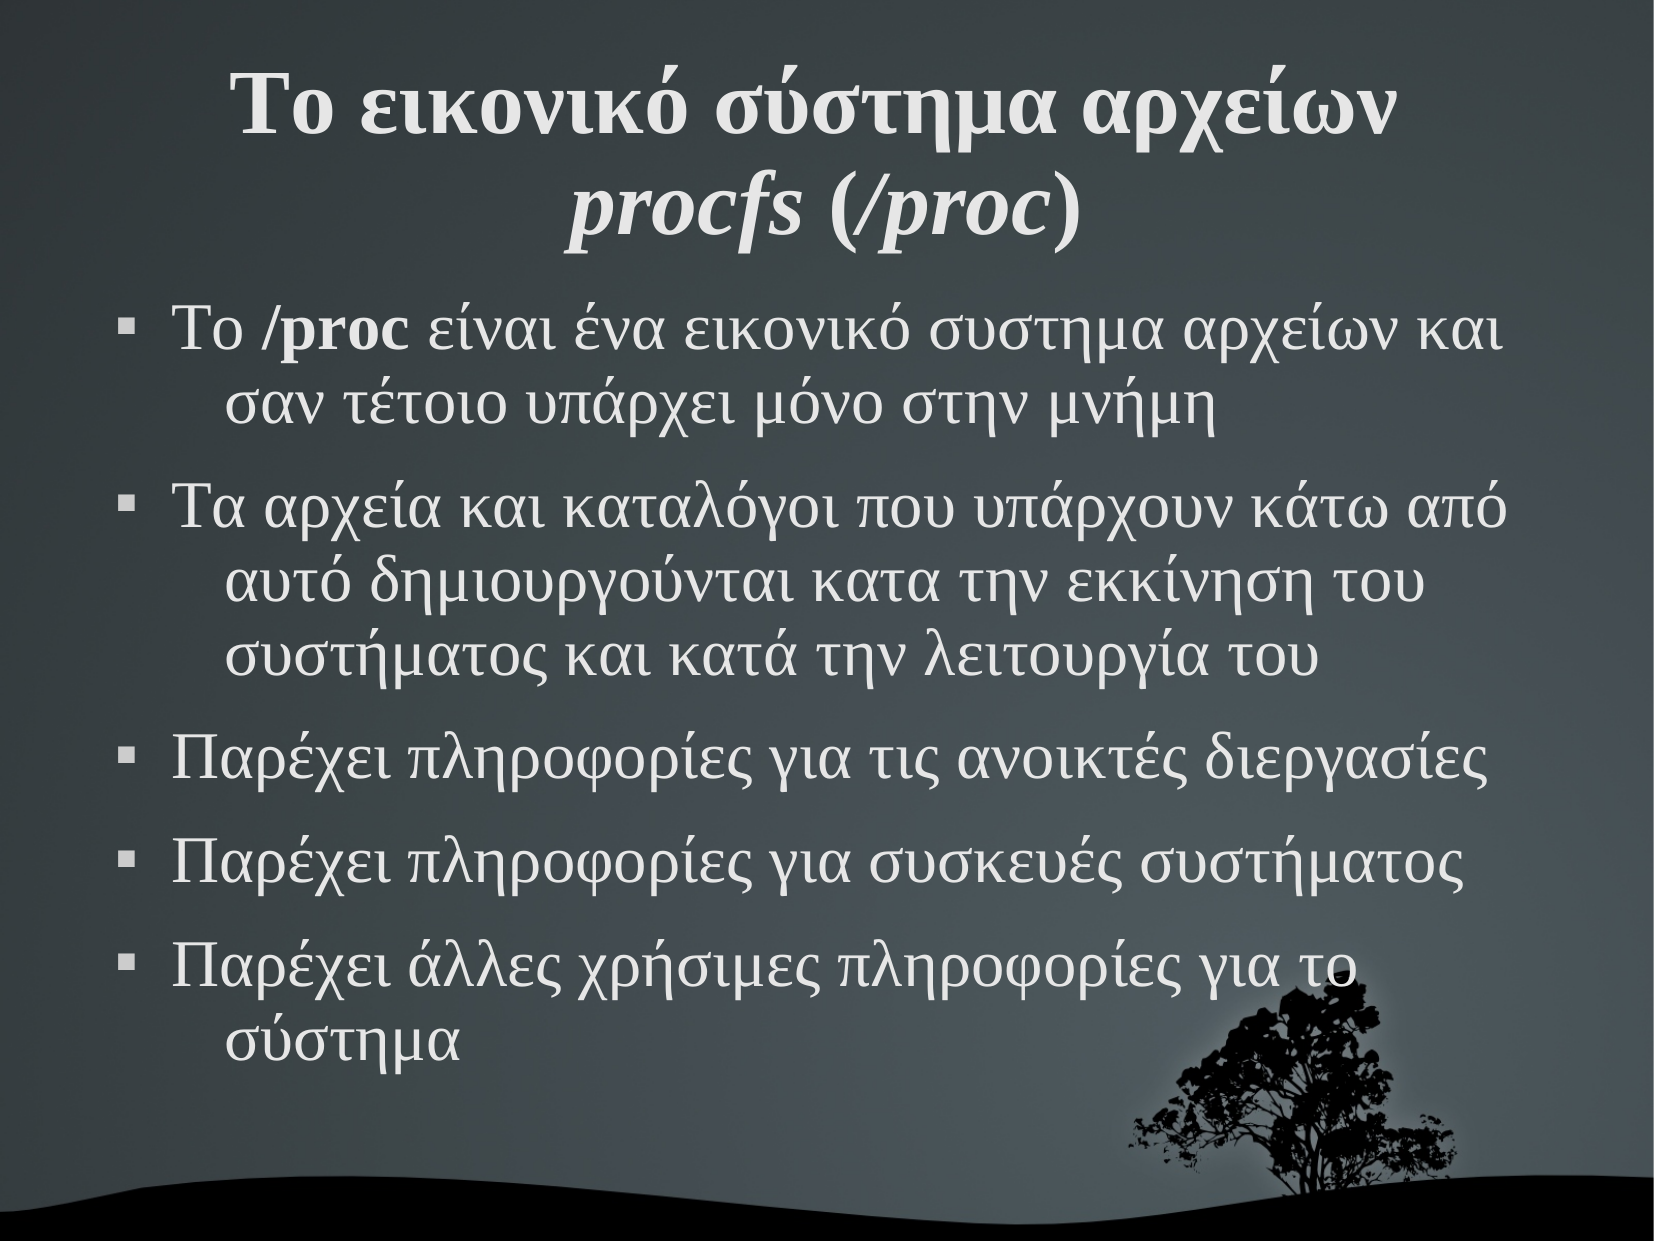

# Το εικονικό σύστημα αρχείων procfs (/proc)
Το /proc είναι ένα εικονικό συστημα αρχείων και σαν τέτοιο υπάρχει μόνο στην μνήμη
Τα αρχεία και καταλόγοι που υπάρχουν κάτω από αυτό δημιουργούνται κατα την εκκίνηση του συστήματος και κατά την λειτουργία του
Παρέχει πληροφορίες για τις ανοικτές διεργασίες
Παρέχει πληροφορίες για συσκευές συστήματος
Παρέχει άλλες χρήσιμες πληροφορίες για το σύστημα